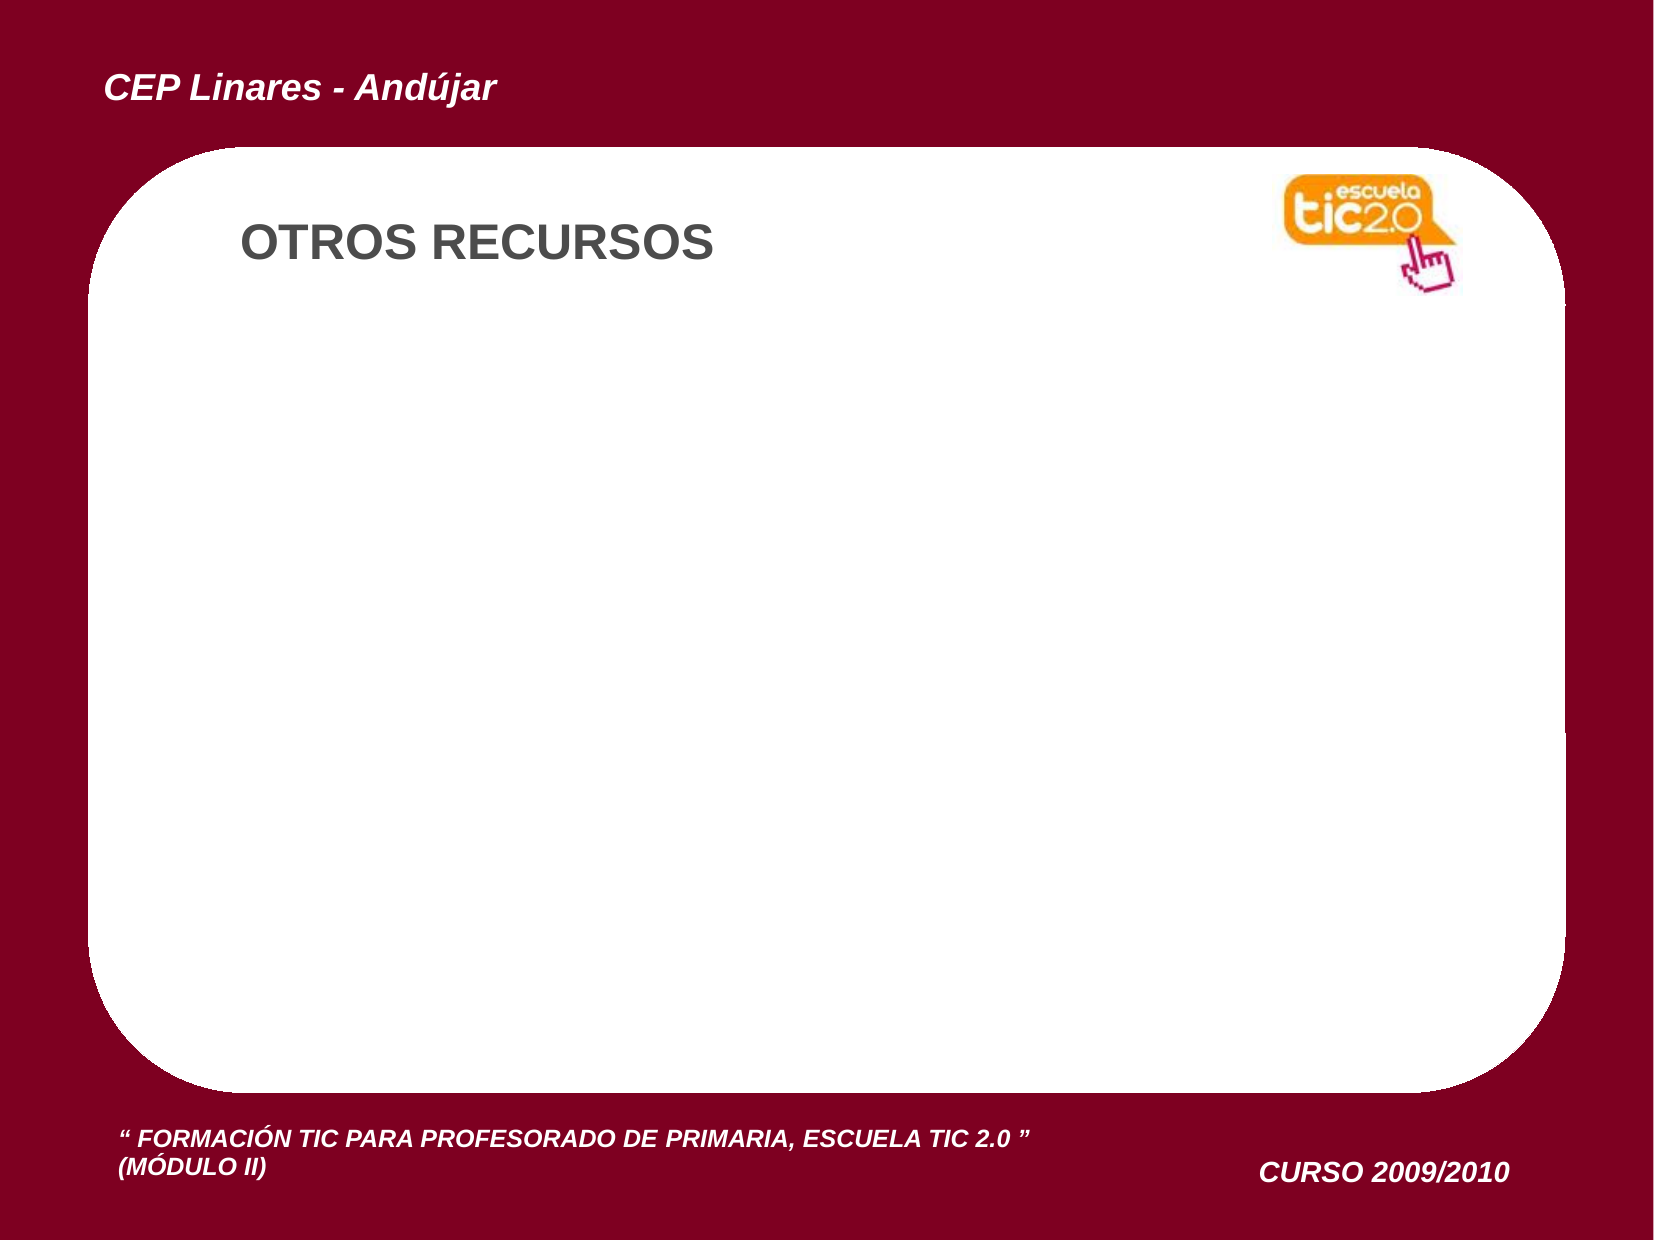

OTROS RECURSOS
Wink es un software de creación de tutoriales y presentaciones, principalmente destinadas a la creación de videotutoriales. Usando Wink se puede realizar capturas de pantalla, agregar cajas de explicaciones, botones, títulos y generar un tutorial muy eficaz para sus usuarios.